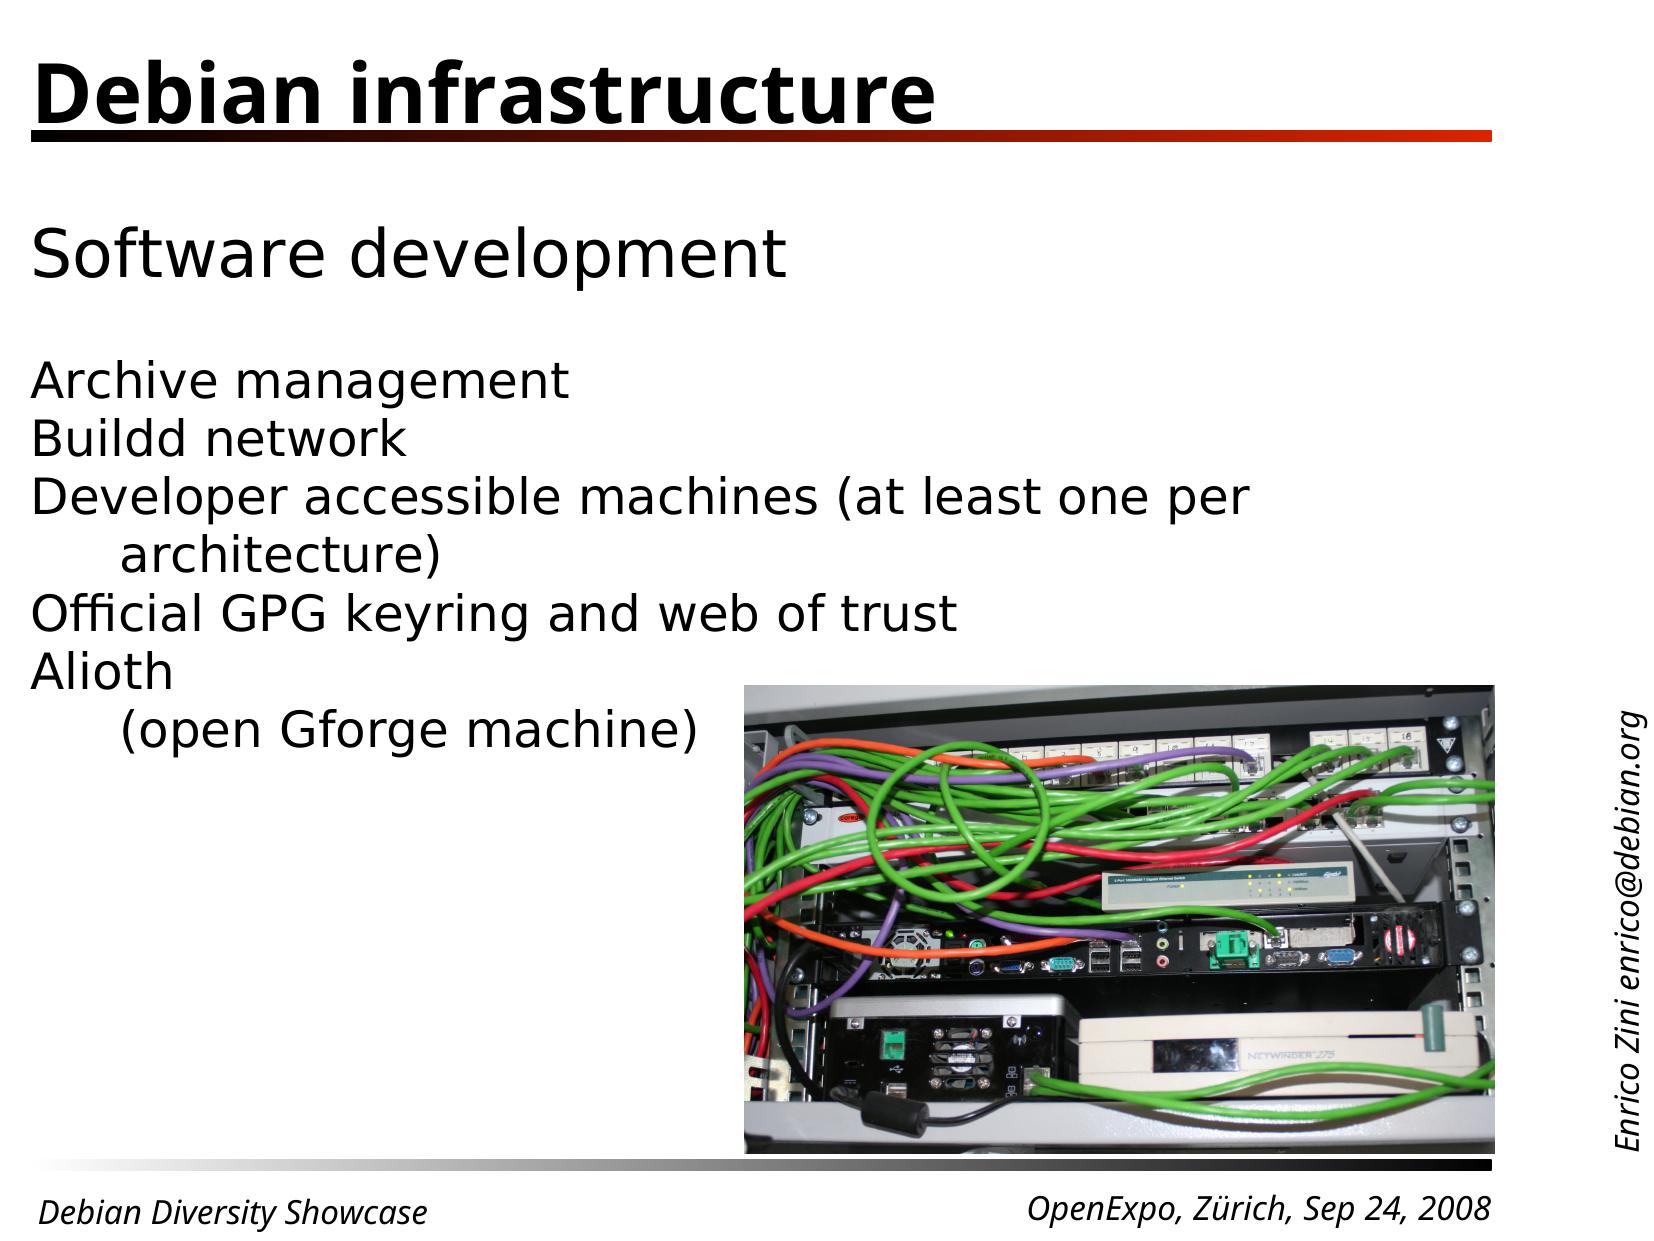

Debian infrastructure
Software development
Archive management
Buildd network
Developer accessible machines (at least one per architecture)
Official GPG keyring and web of trust
Alioth
(open Gforge machine)